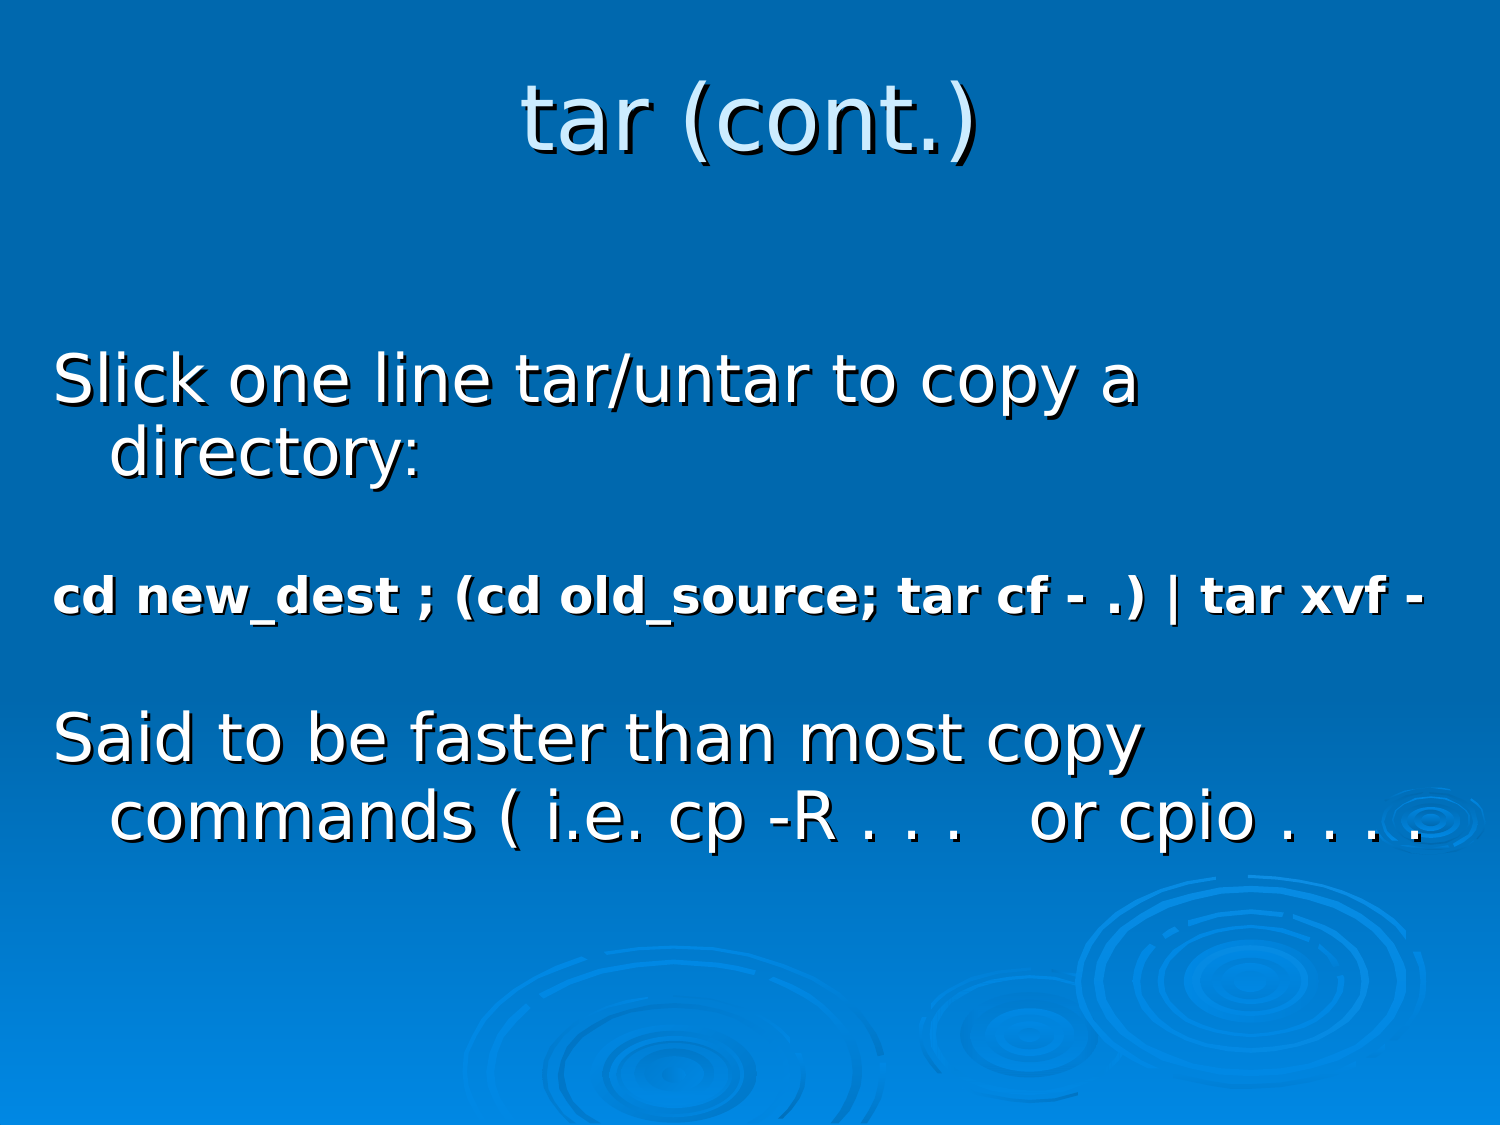

# tar (cont.)
Slick one line tar/untar to copy a directory:
cd new_dest ; (cd old_source; tar cf - .) | tar xvf -
Said to be faster than most copy commands ( i.e. cp -R . . . or cpio . . . .